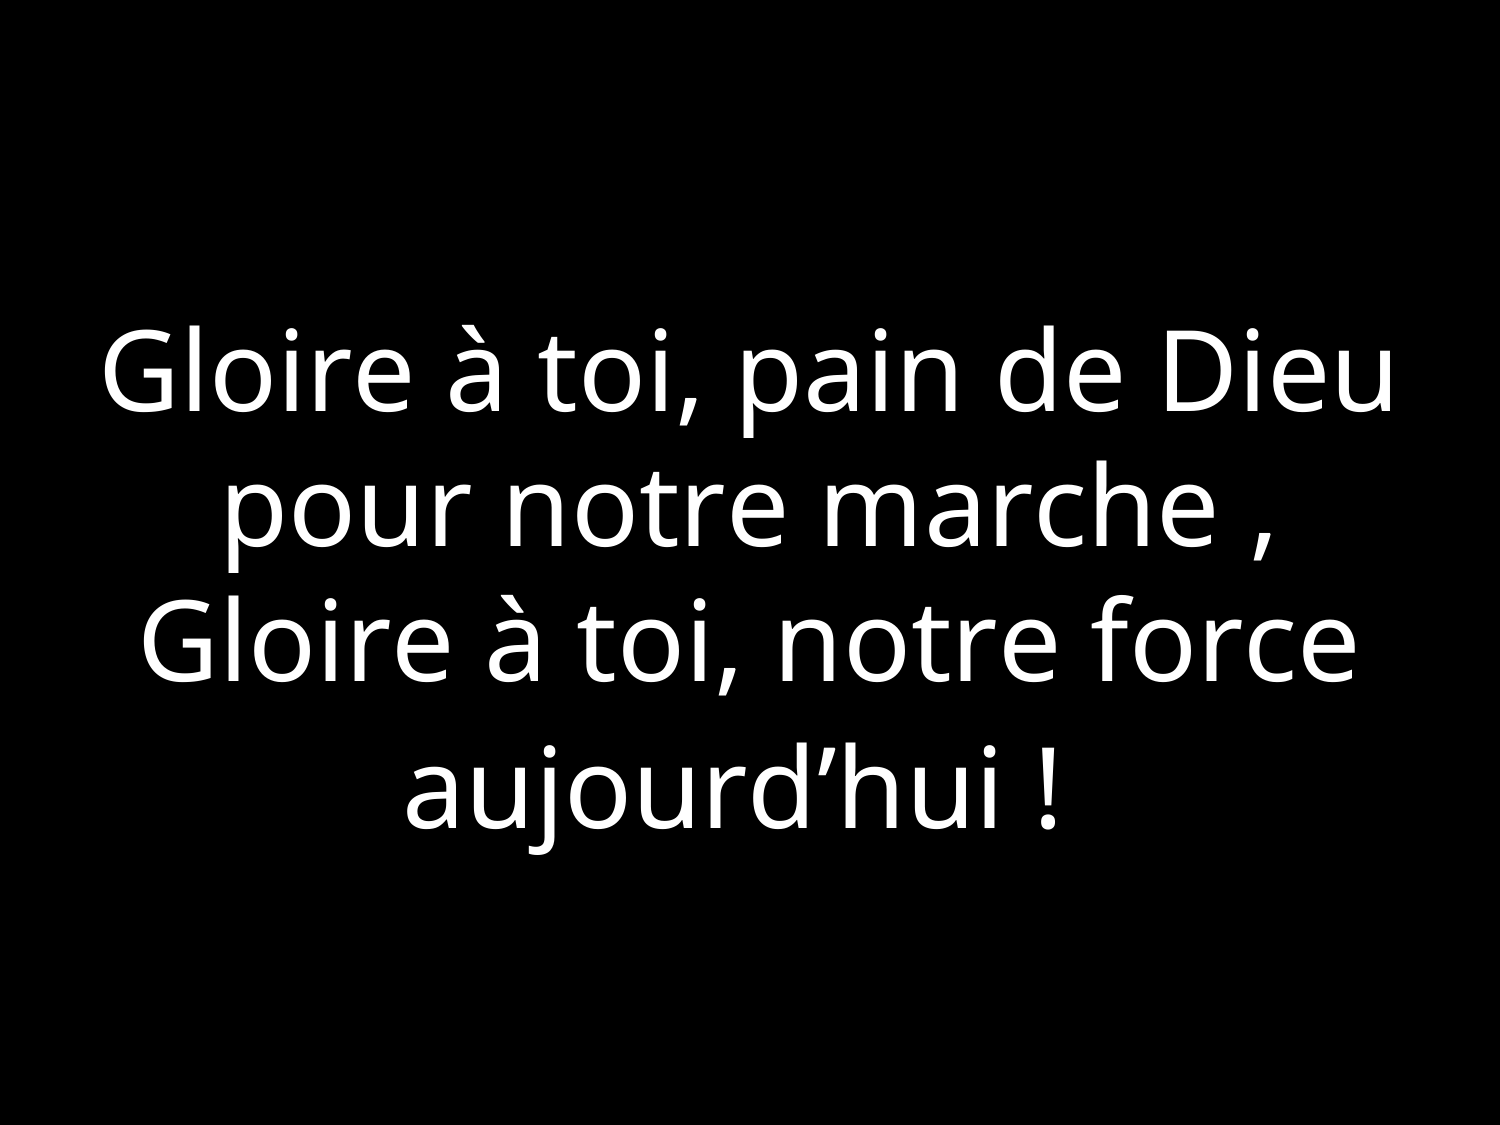

Gloire à toi, pain de Dieu pour notre marche ,
Gloire à toi, notre force aujourd’hui !